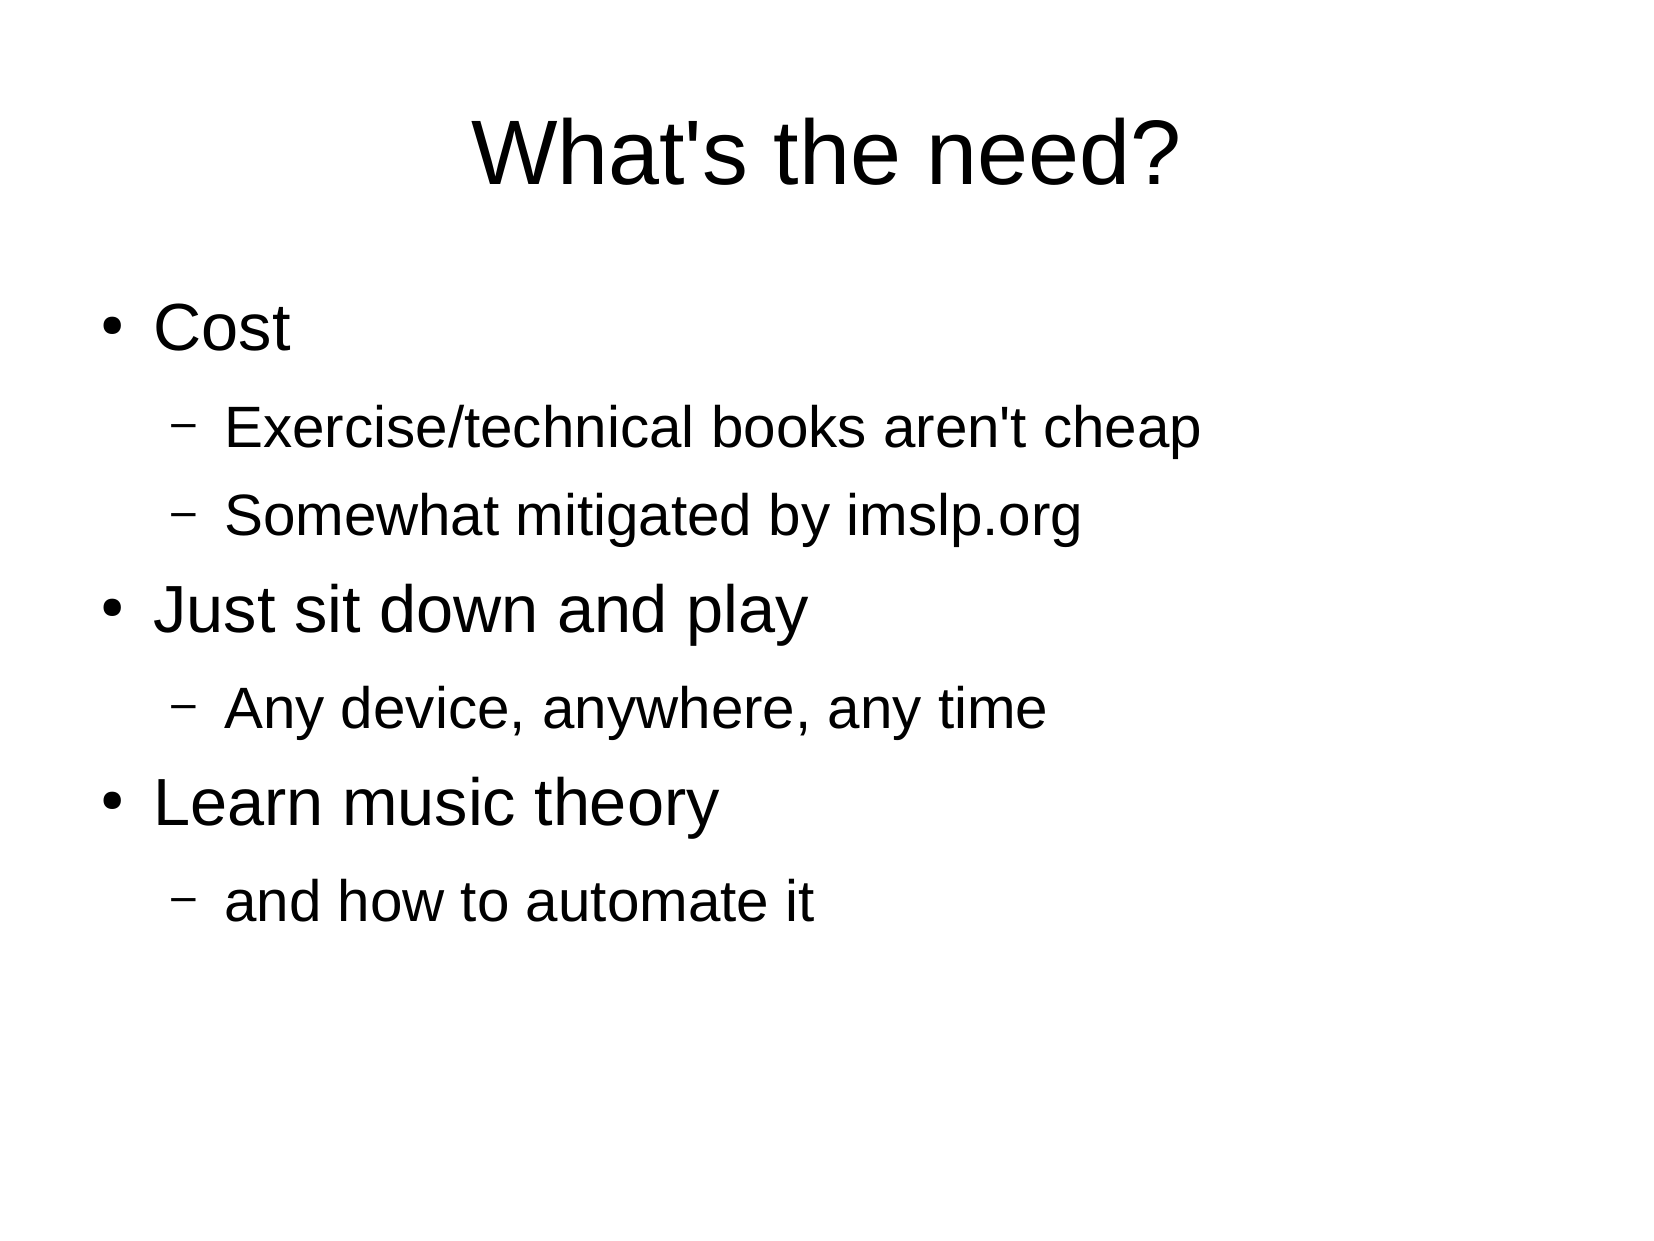

# What's the need?
Cost
Exercise/technical books aren't cheap
Somewhat mitigated by imslp.org
Just sit down and play
Any device, anywhere, any time
Learn music theory
and how to automate it